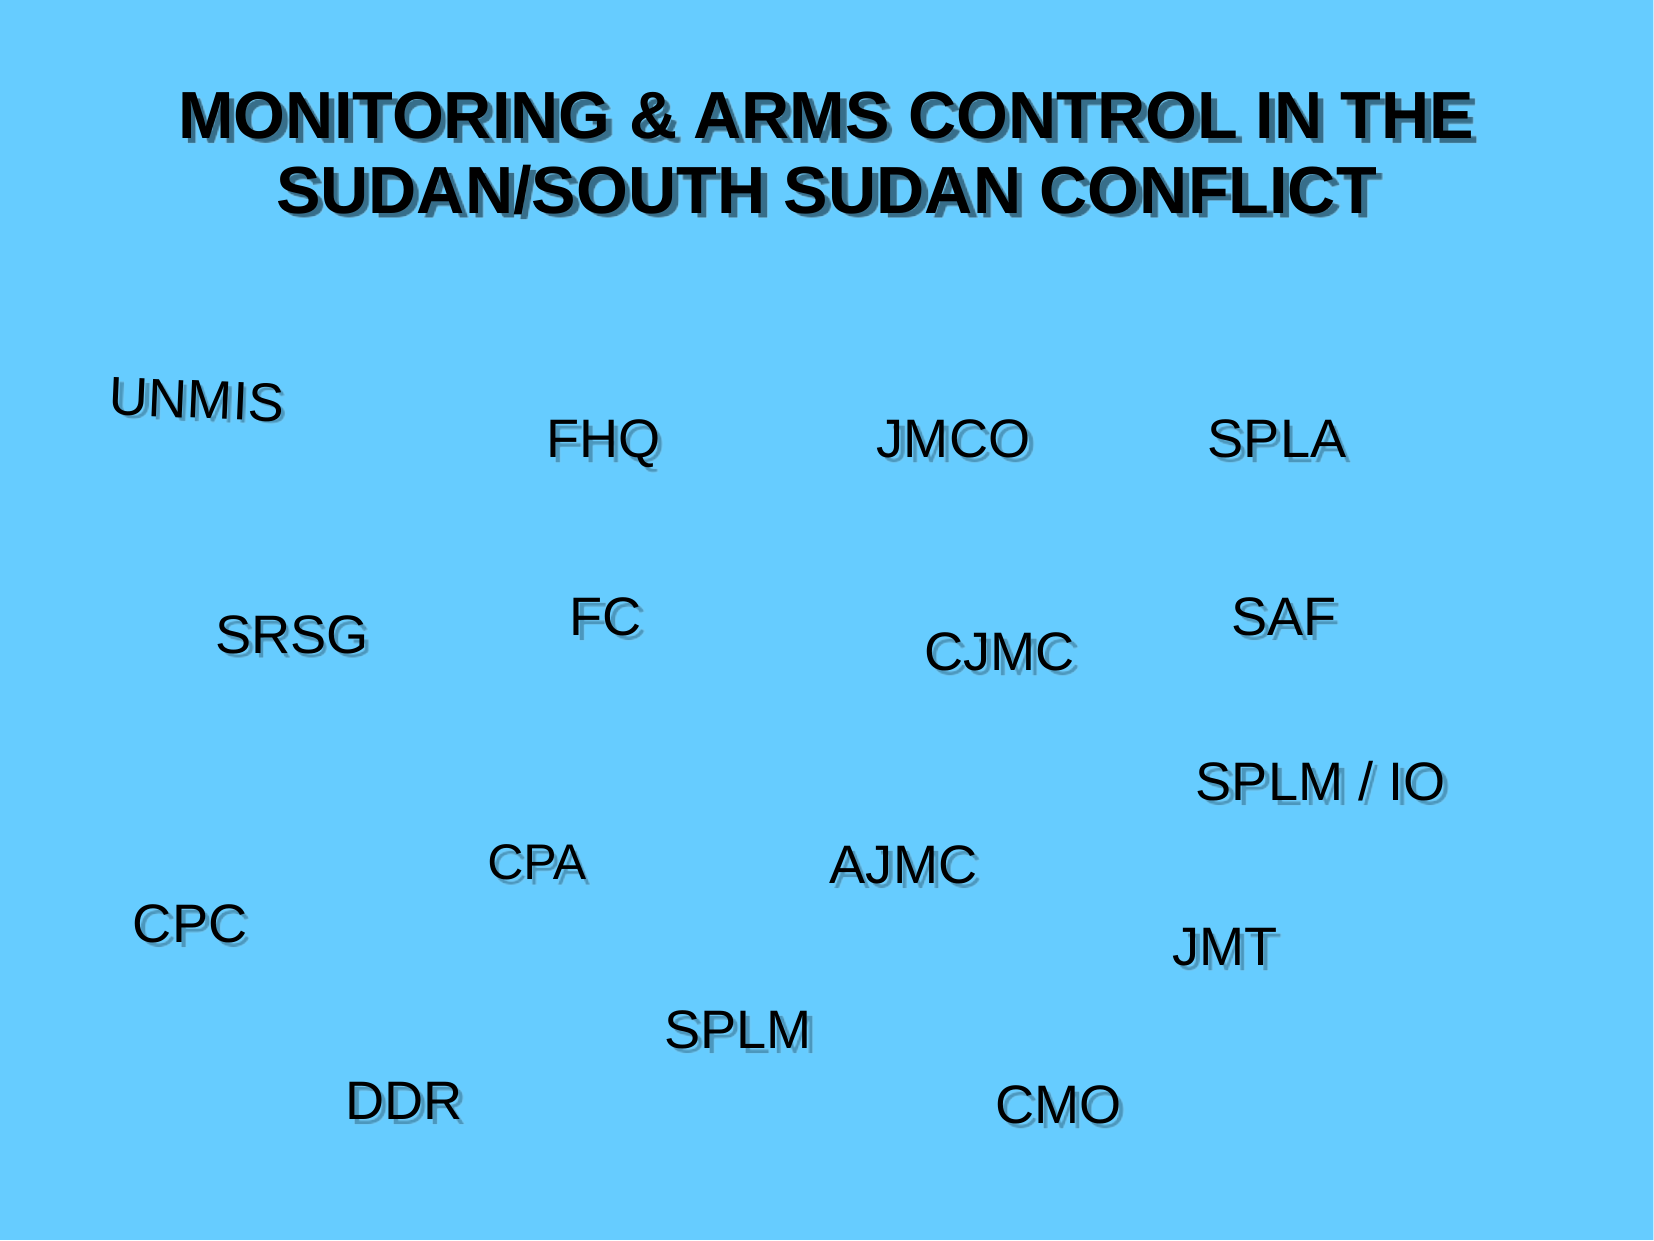

# MONITORING & ARMS CONTROL IN THE SUDAN/SOUTH SUDAN CONFLICT
UNMIS
FHQ
JMCO
SPLA
FC
SAF
SRSG
CJMC
SPLM / IO
CPA
AJMC
CPC
JMT
SPLM
DDR
CMO